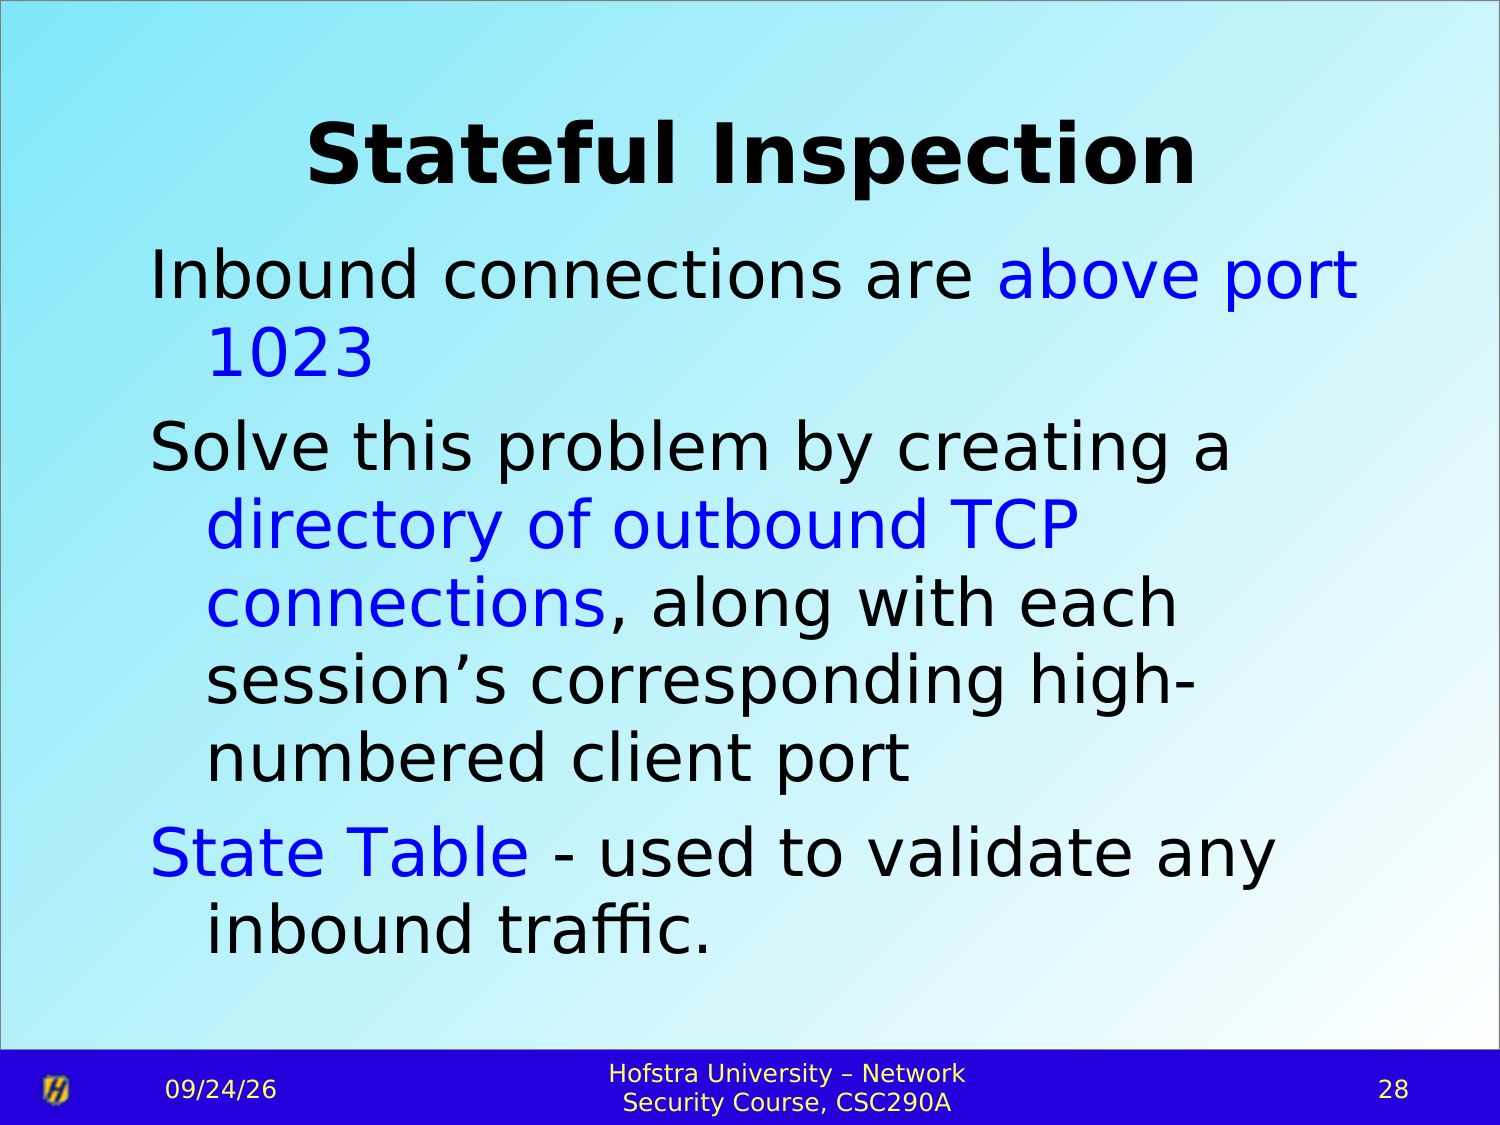

# Stateful Inspection
Inbound connections are above port 1023
Solve this problem by creating a directory of outbound TCP connections, along with each session’s corresponding high-numbered client port
State Table - used to validate any inbound traffic.
28